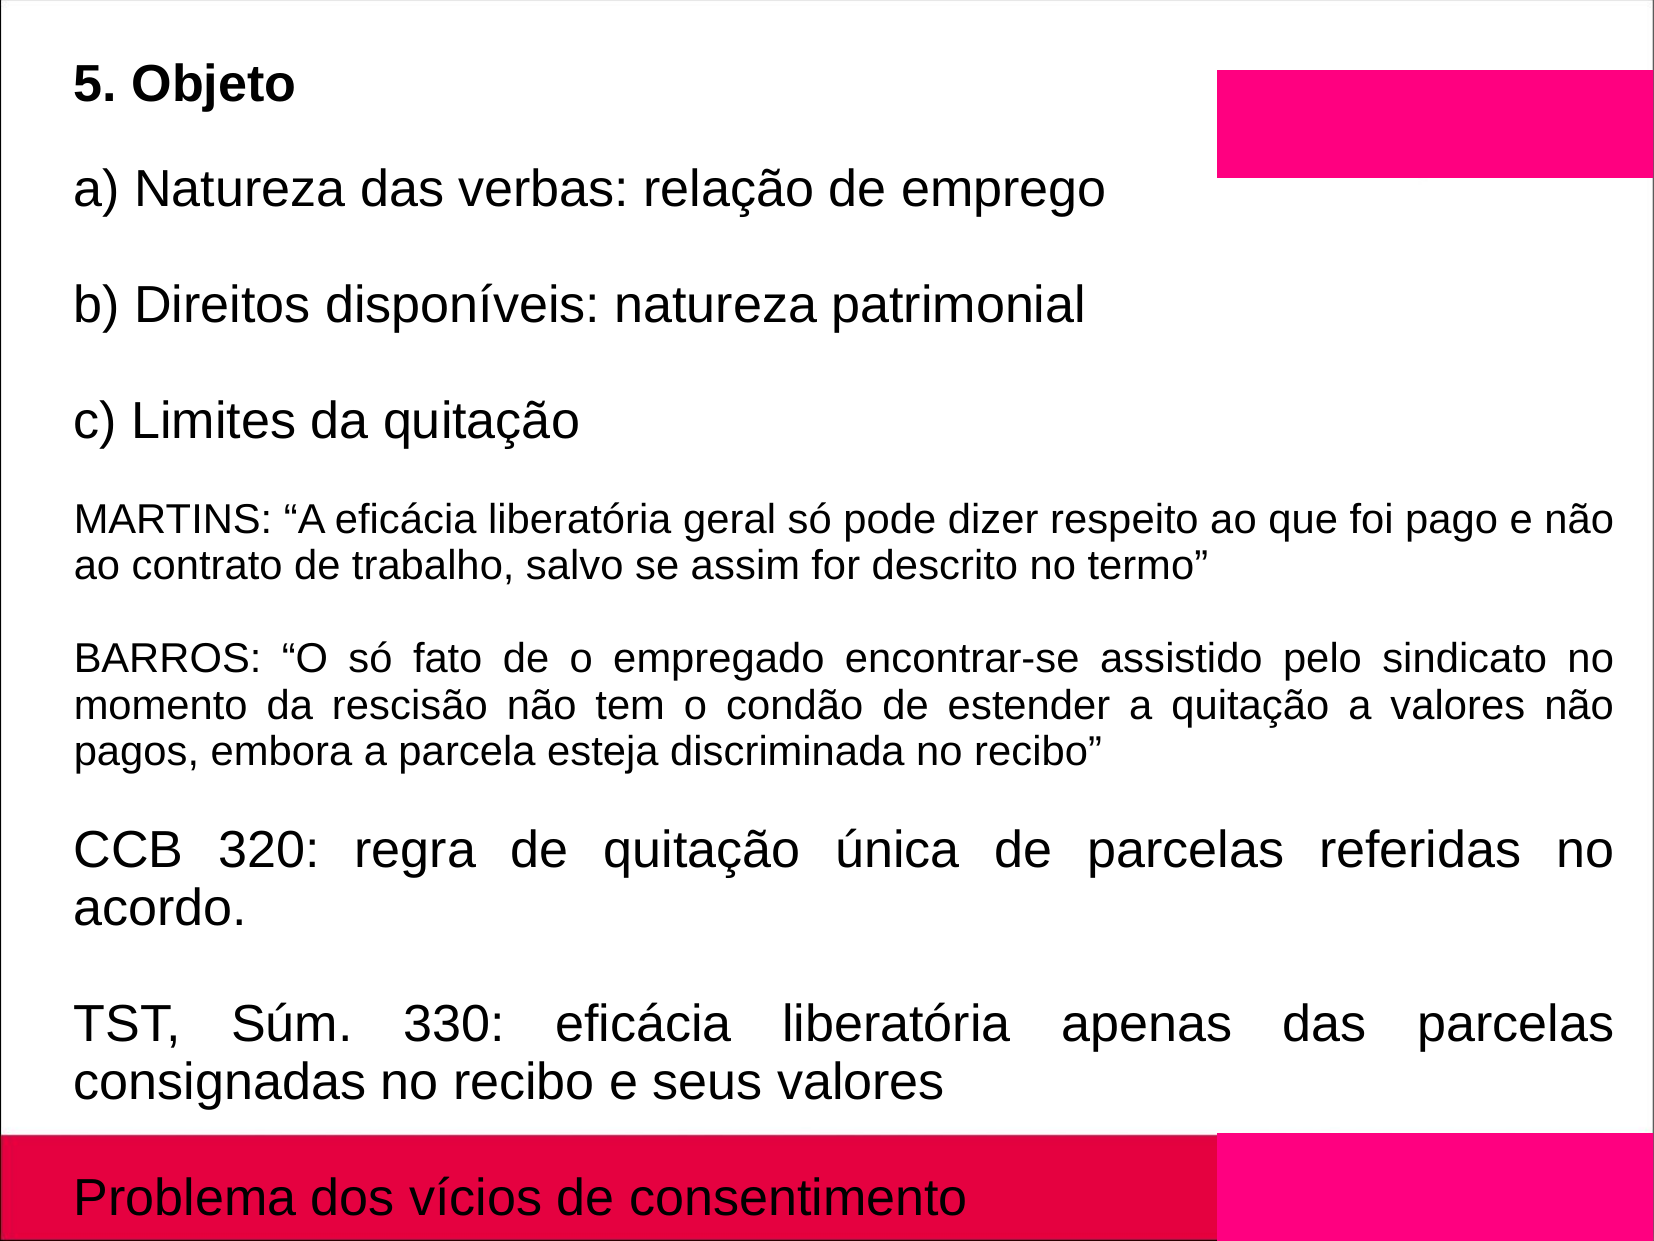

5. Objeto
a) Natureza das verbas: relação de emprego
b) Direitos disponíveis: natureza patrimonial
c) Limites da quitação
MARTINS: “A eficácia liberatória geral só pode dizer respeito ao que foi pago e não ao contrato de trabalho, salvo se assim for descrito no termo”
BARROS: “O só fato de o empregado encontrar-se assistido pelo sindicato no momento da rescisão não tem o condão de estender a quitação a valores não pagos, embora a parcela esteja discriminada no recibo”
CCB 320: regra de quitação única de parcelas referidas no acordo.
TST, Súm. 330: eficácia liberatória apenas das parcelas consignadas no recibo e seus valores
Problema dos vícios de consentimento